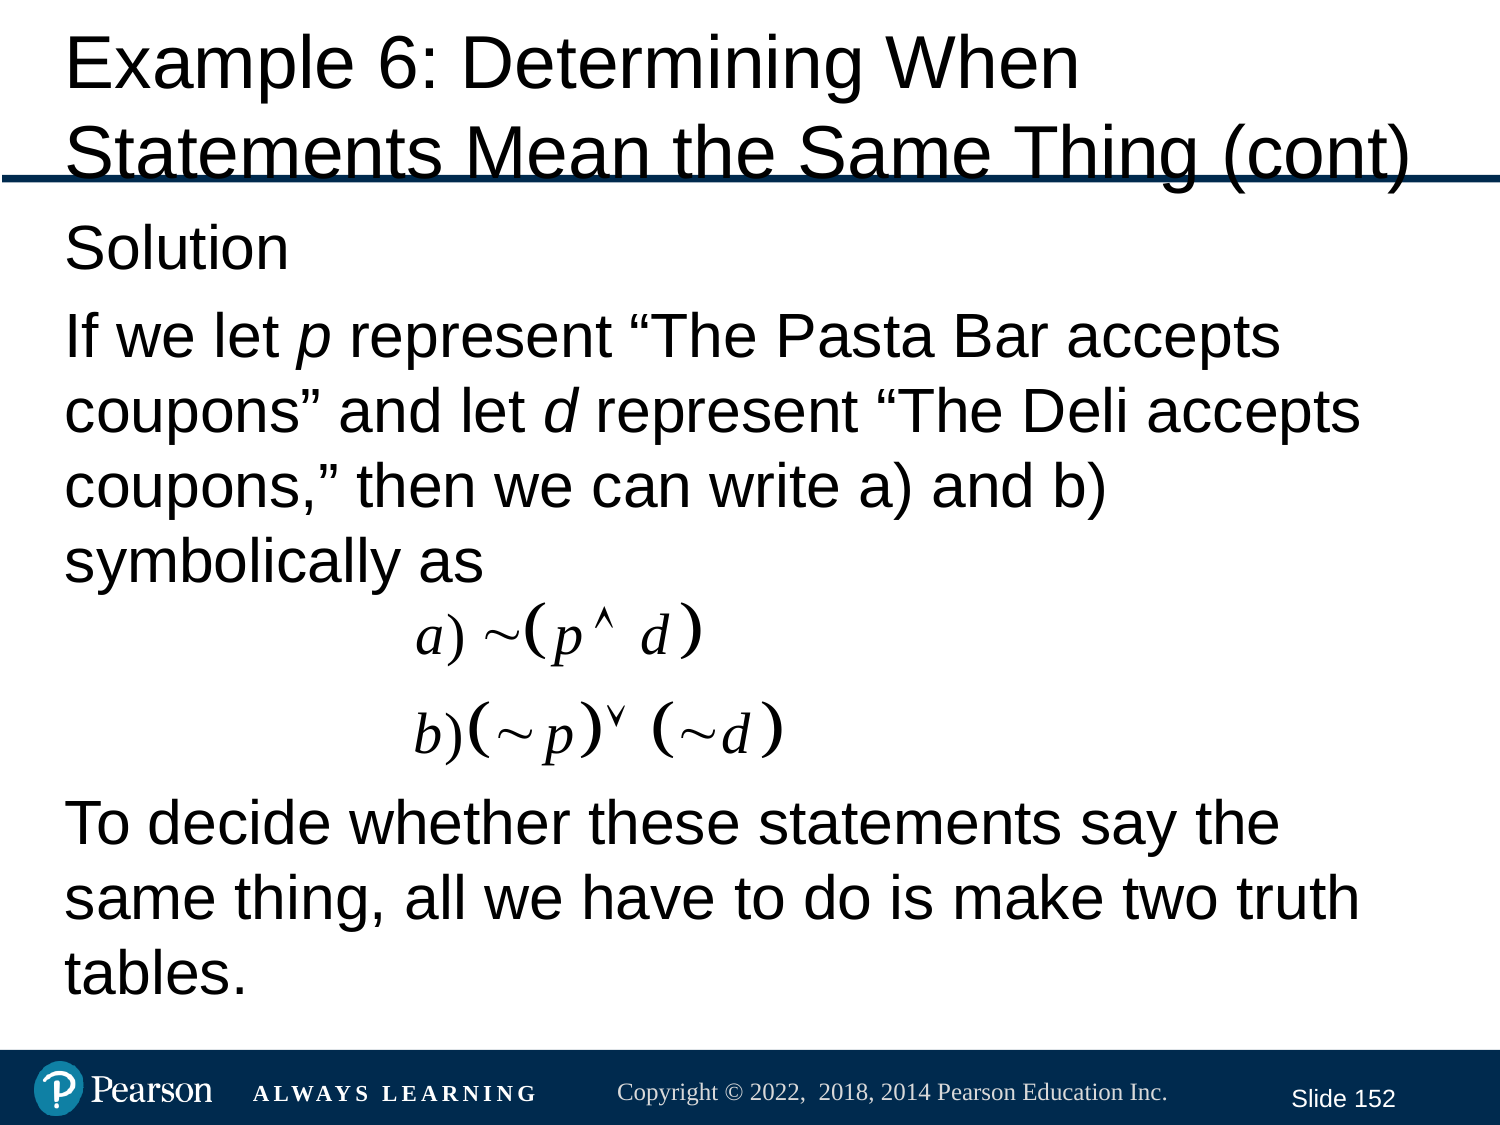

# Example 6: Determining When Statements Mean the Same Thing (cont)
Solution
If we let p represent “The Pasta Bar accepts coupons” and let d represent “The Deli accepts coupons,” then we can write a) and b) symbolically as
To decide whether these statements say the same thing, all we have to do is make two truth tables.